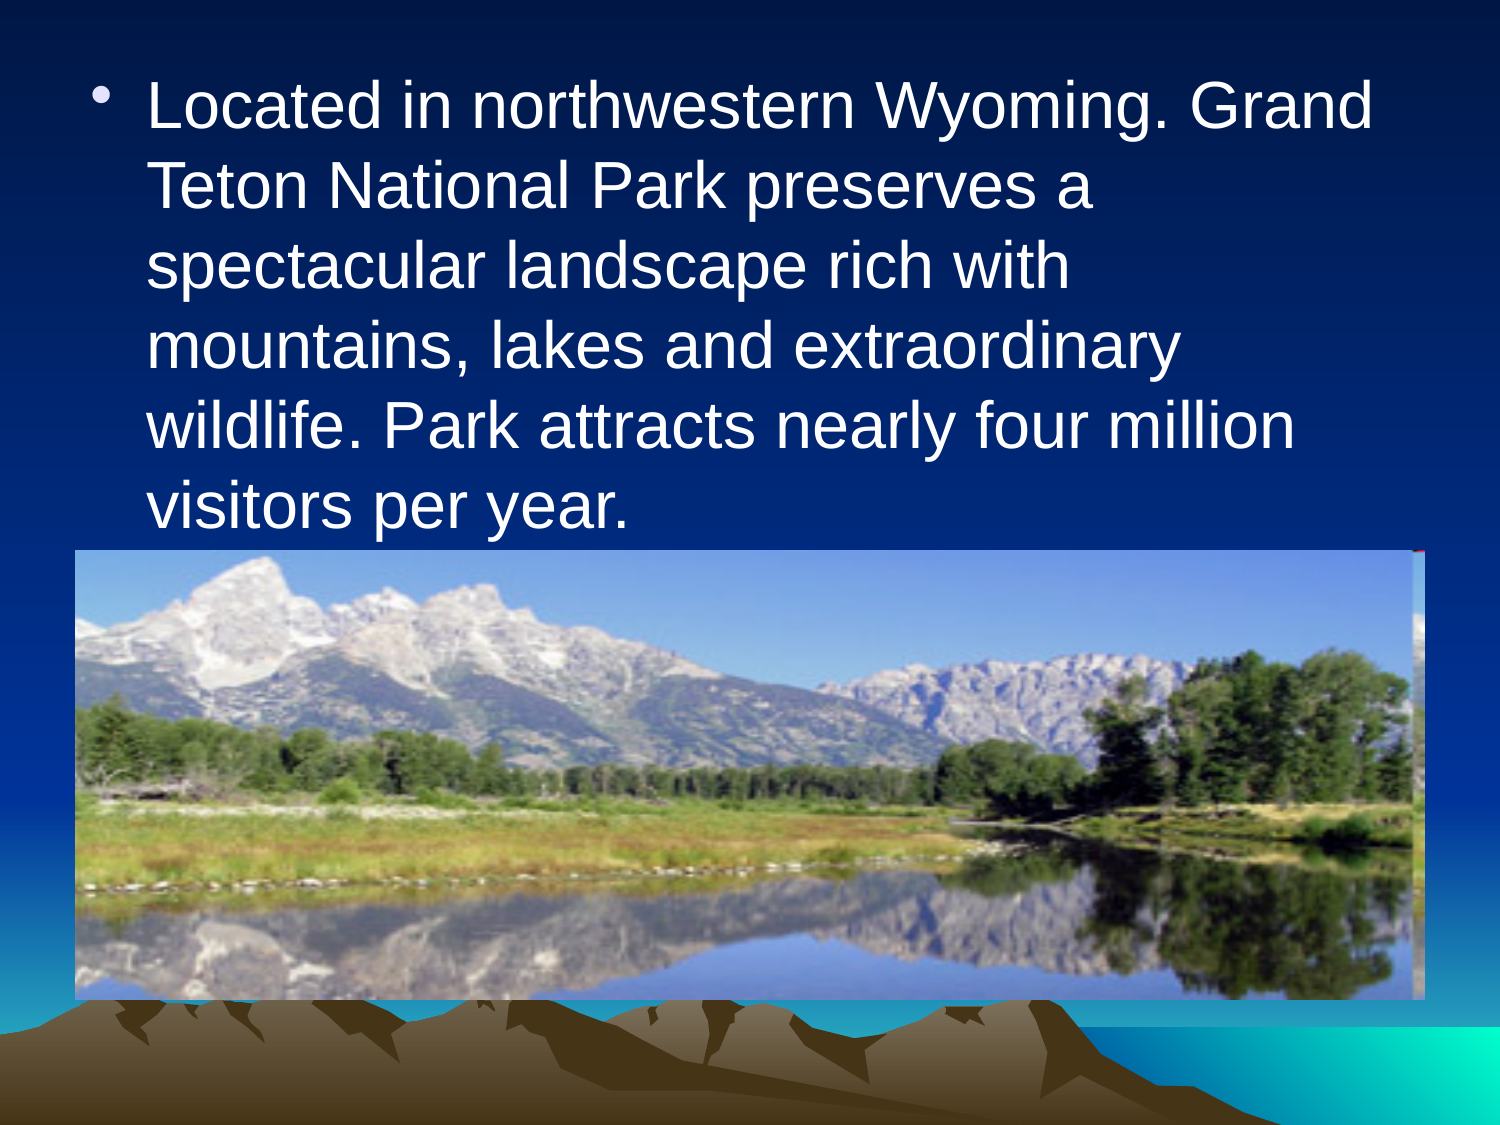

# Located in northwestern Wyoming. Grand Teton National Park preserves a spectacular landscape rich with mountains, lakes and extraordinary wildlife. Park attracts nearly four million visitors per year.